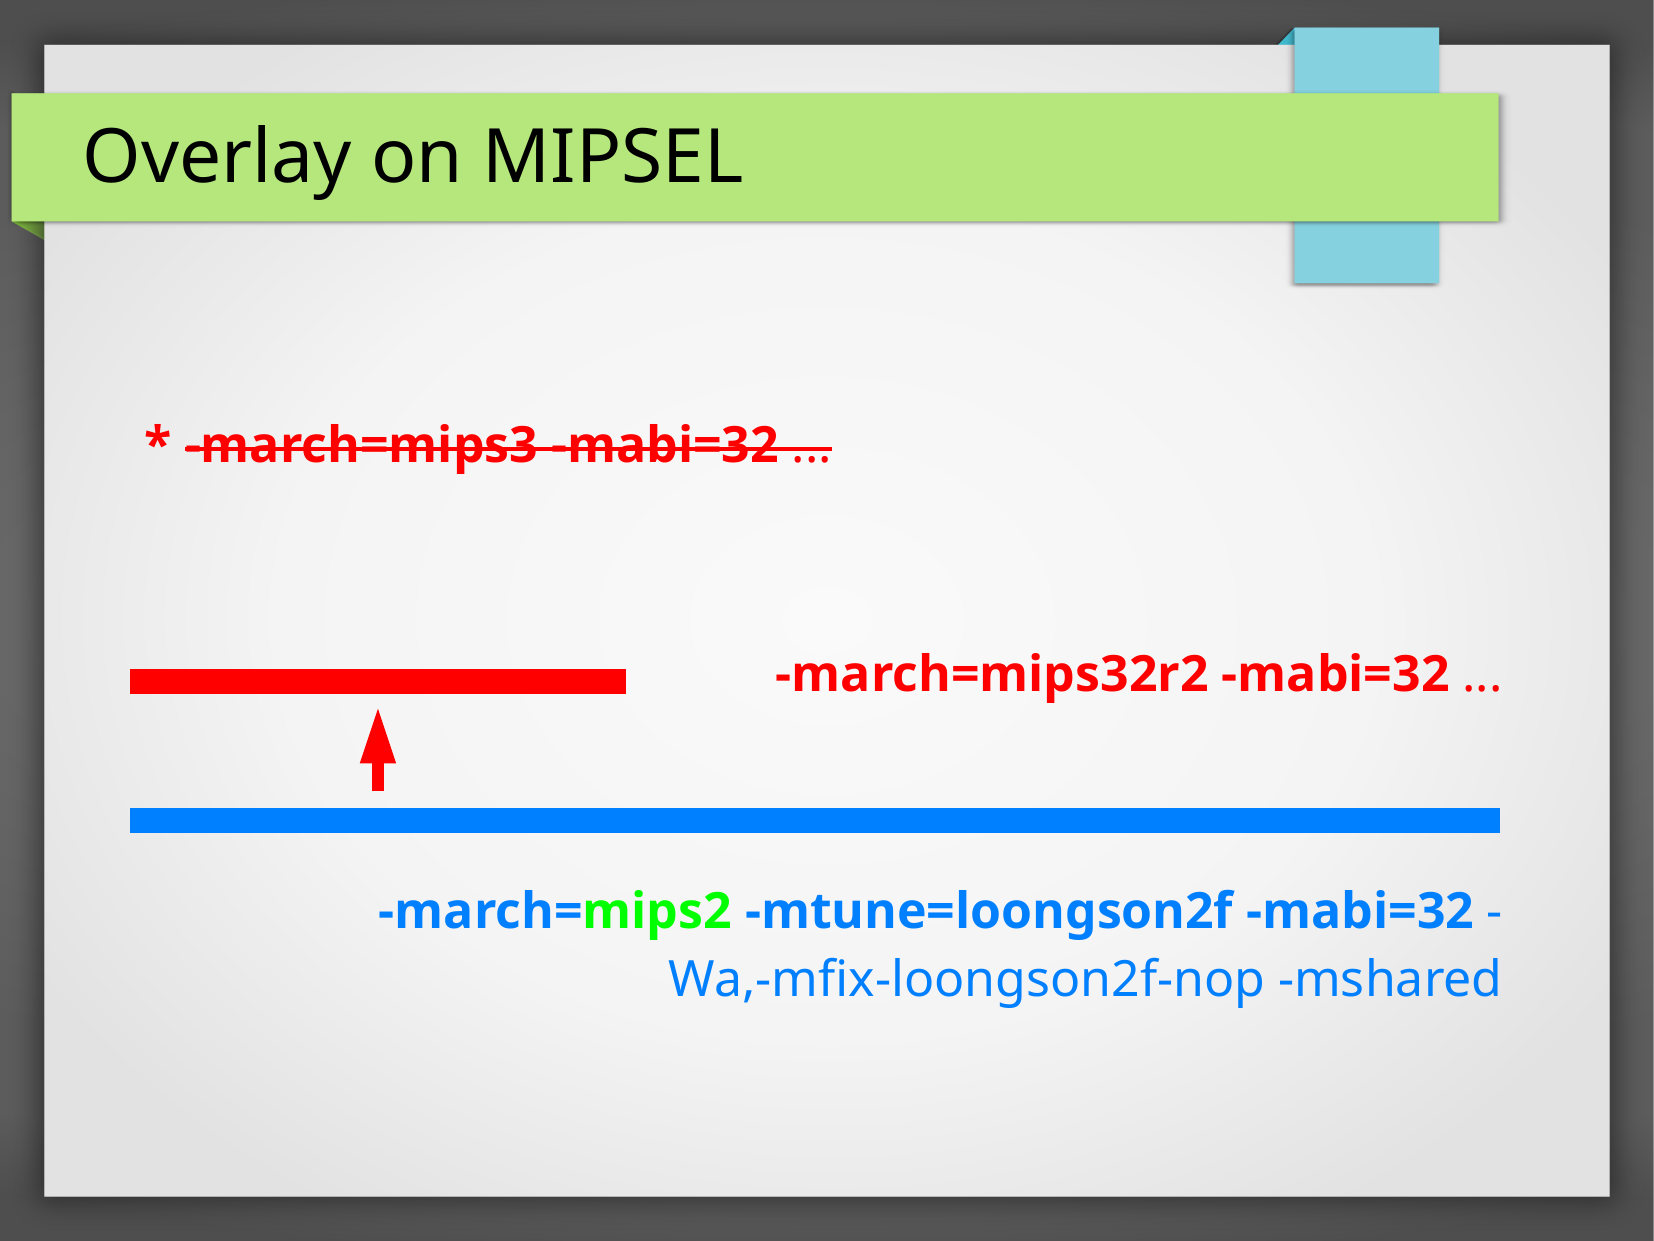

# Overlay on MIPSEL
* -march=mips3 -mabi=32 ...
-march=mips32r2 -mabi=32 ...
-march=mips2 -mtune=loongson2f -mabi=32 -Wa,-mfix-loongson2f-nop -mshared